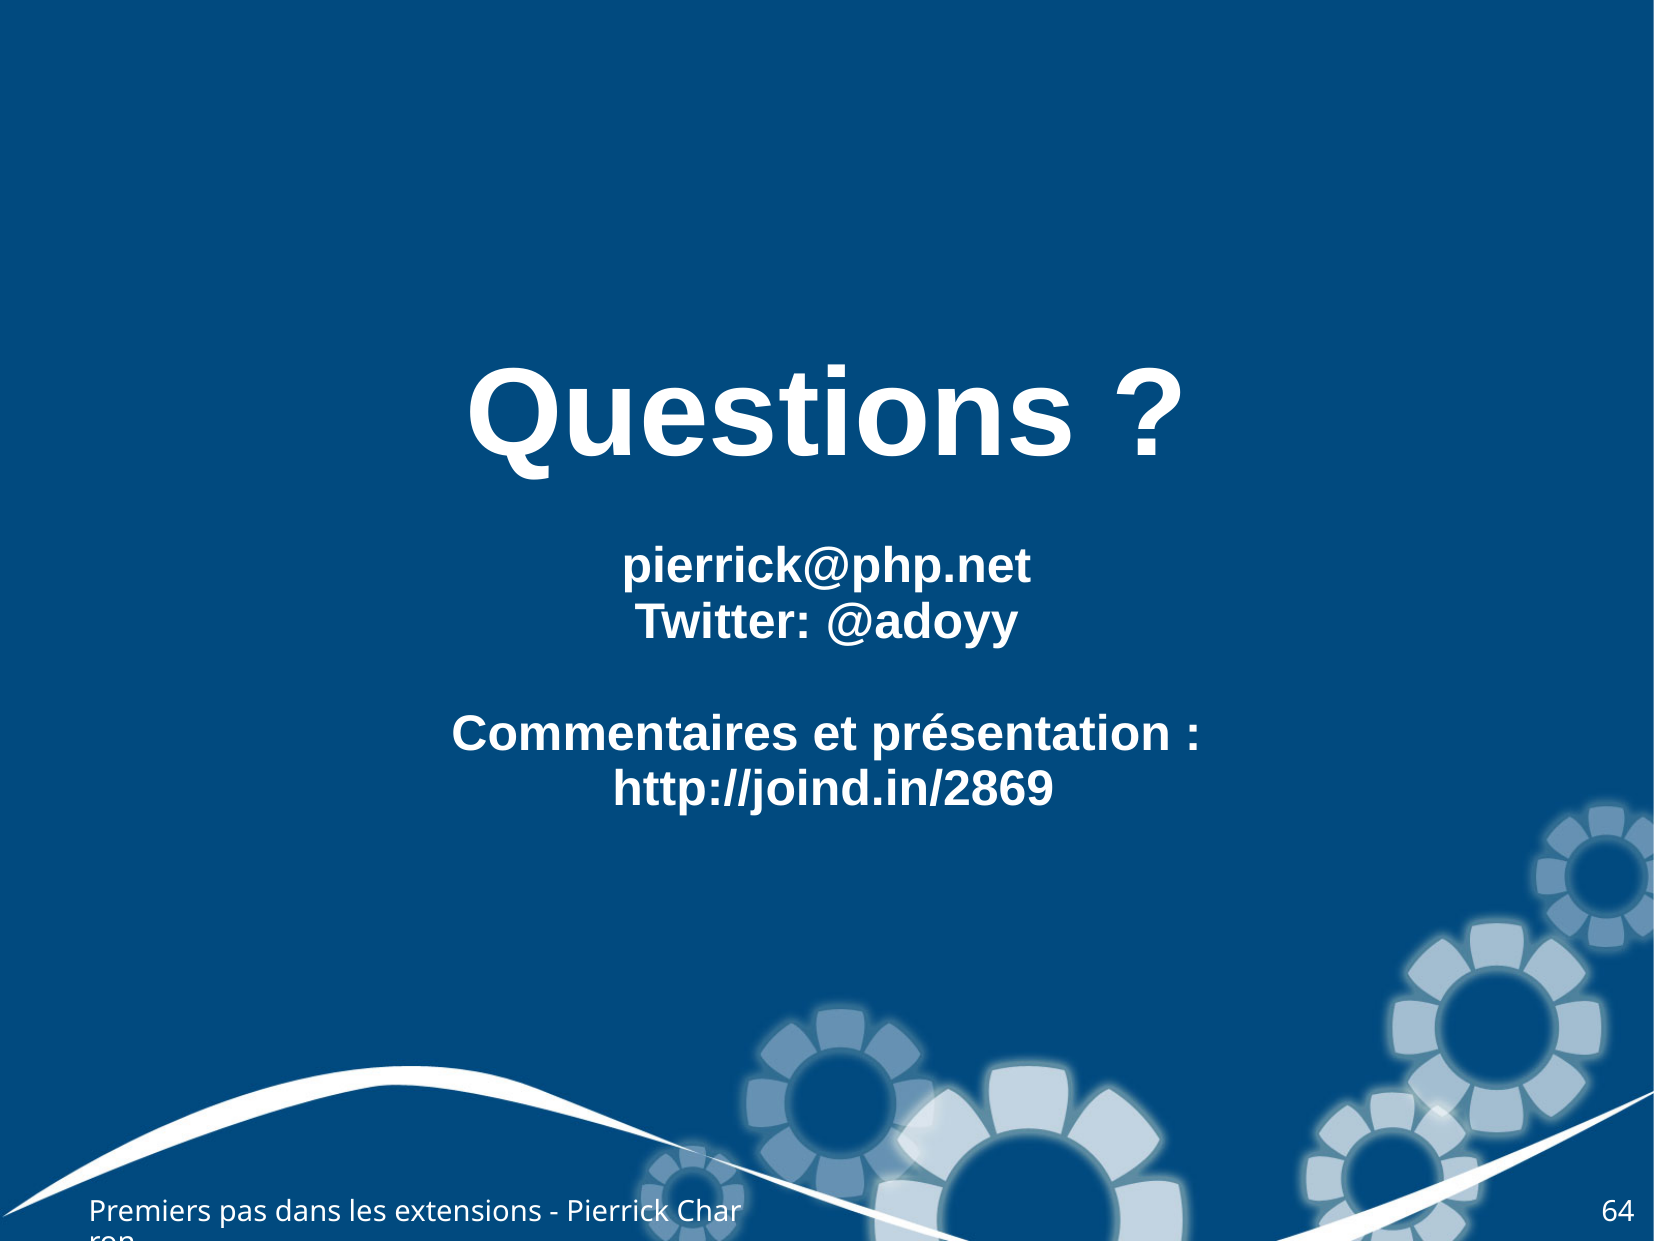

# Questions ?
pierrick@php.net
Twitter: @adoyy
Commentaires et présentation :
 http://joind.in/2869
Premiers pas dans les extensions - Pierrick Charron
64